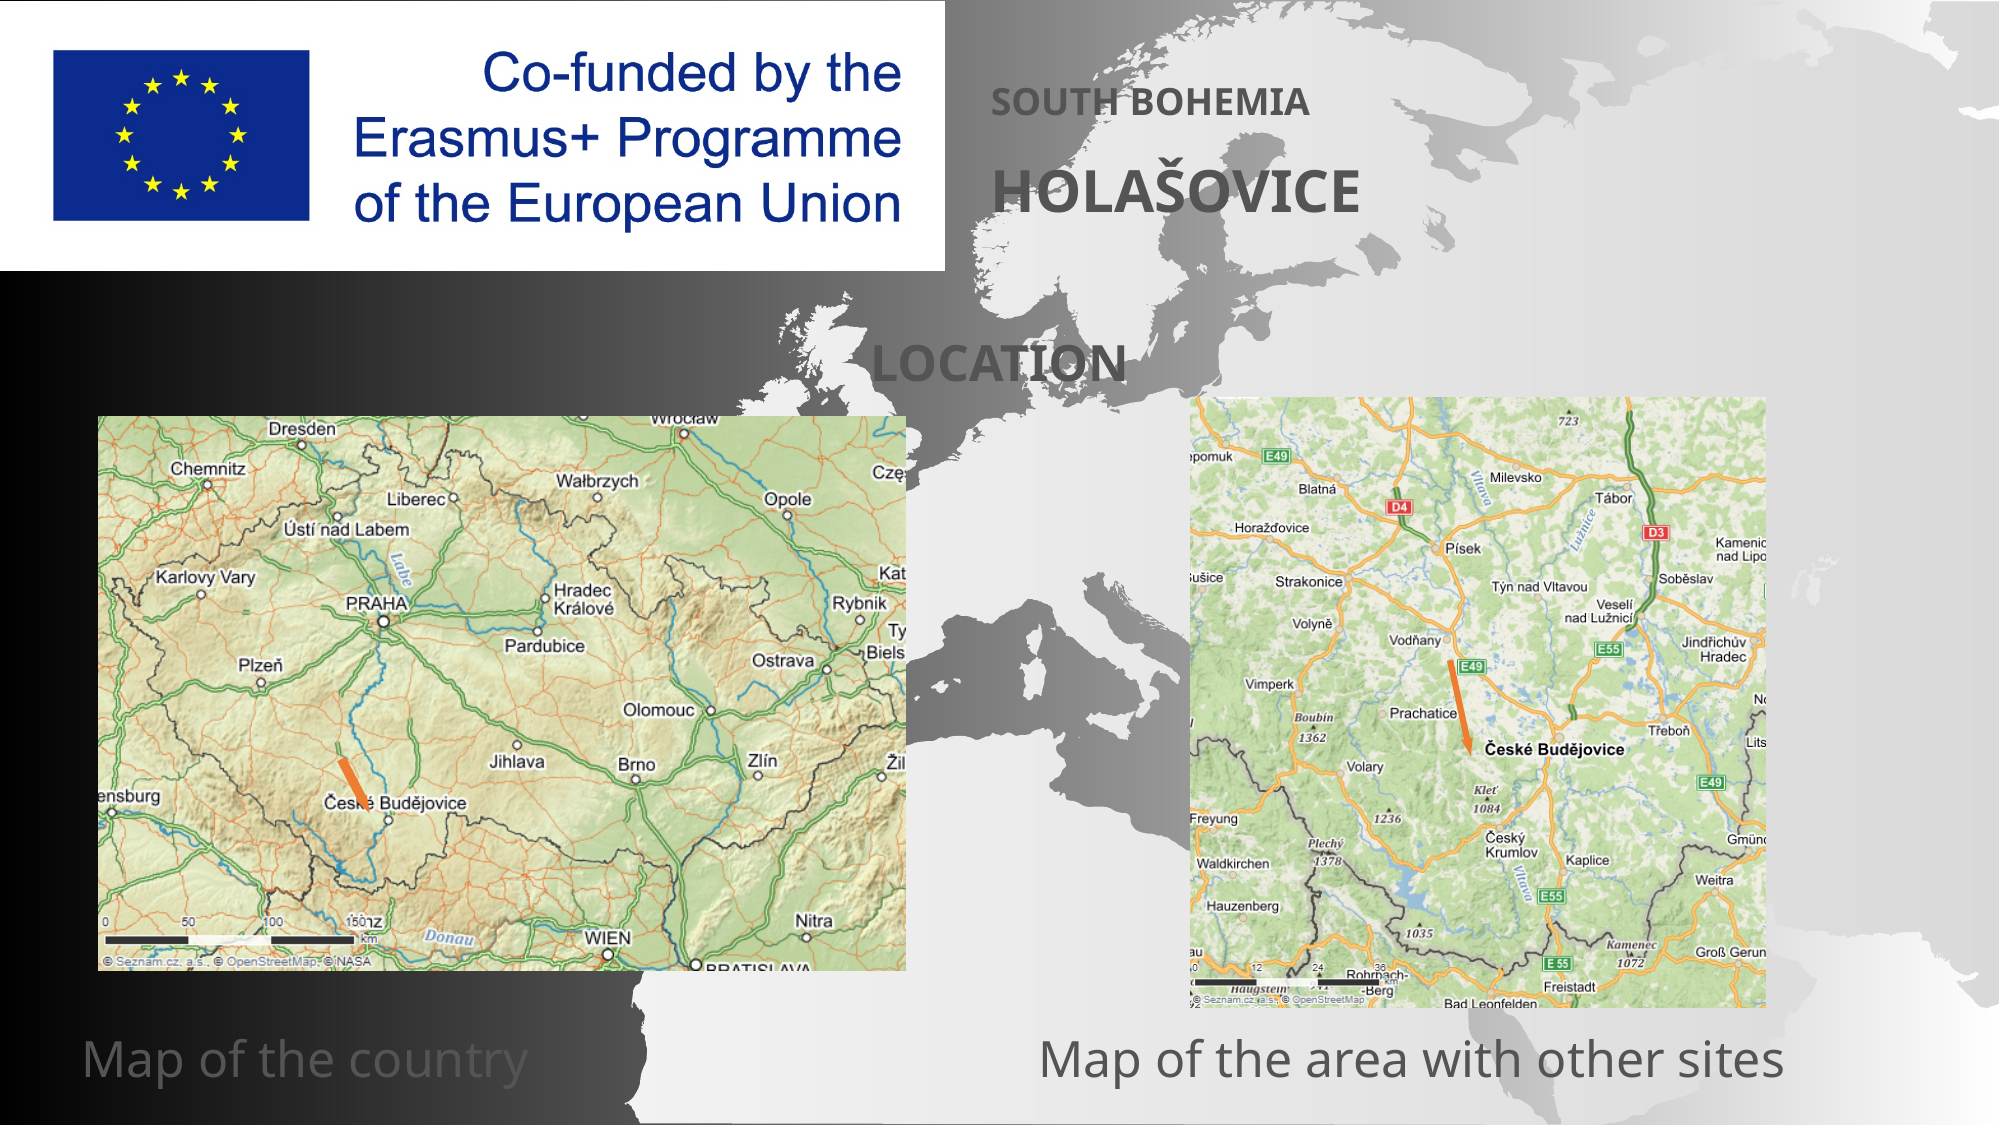

SOUTH BOHEMIA
HOLAŠOVICE
LOCATION
Map of the country
Map of the area with other sites